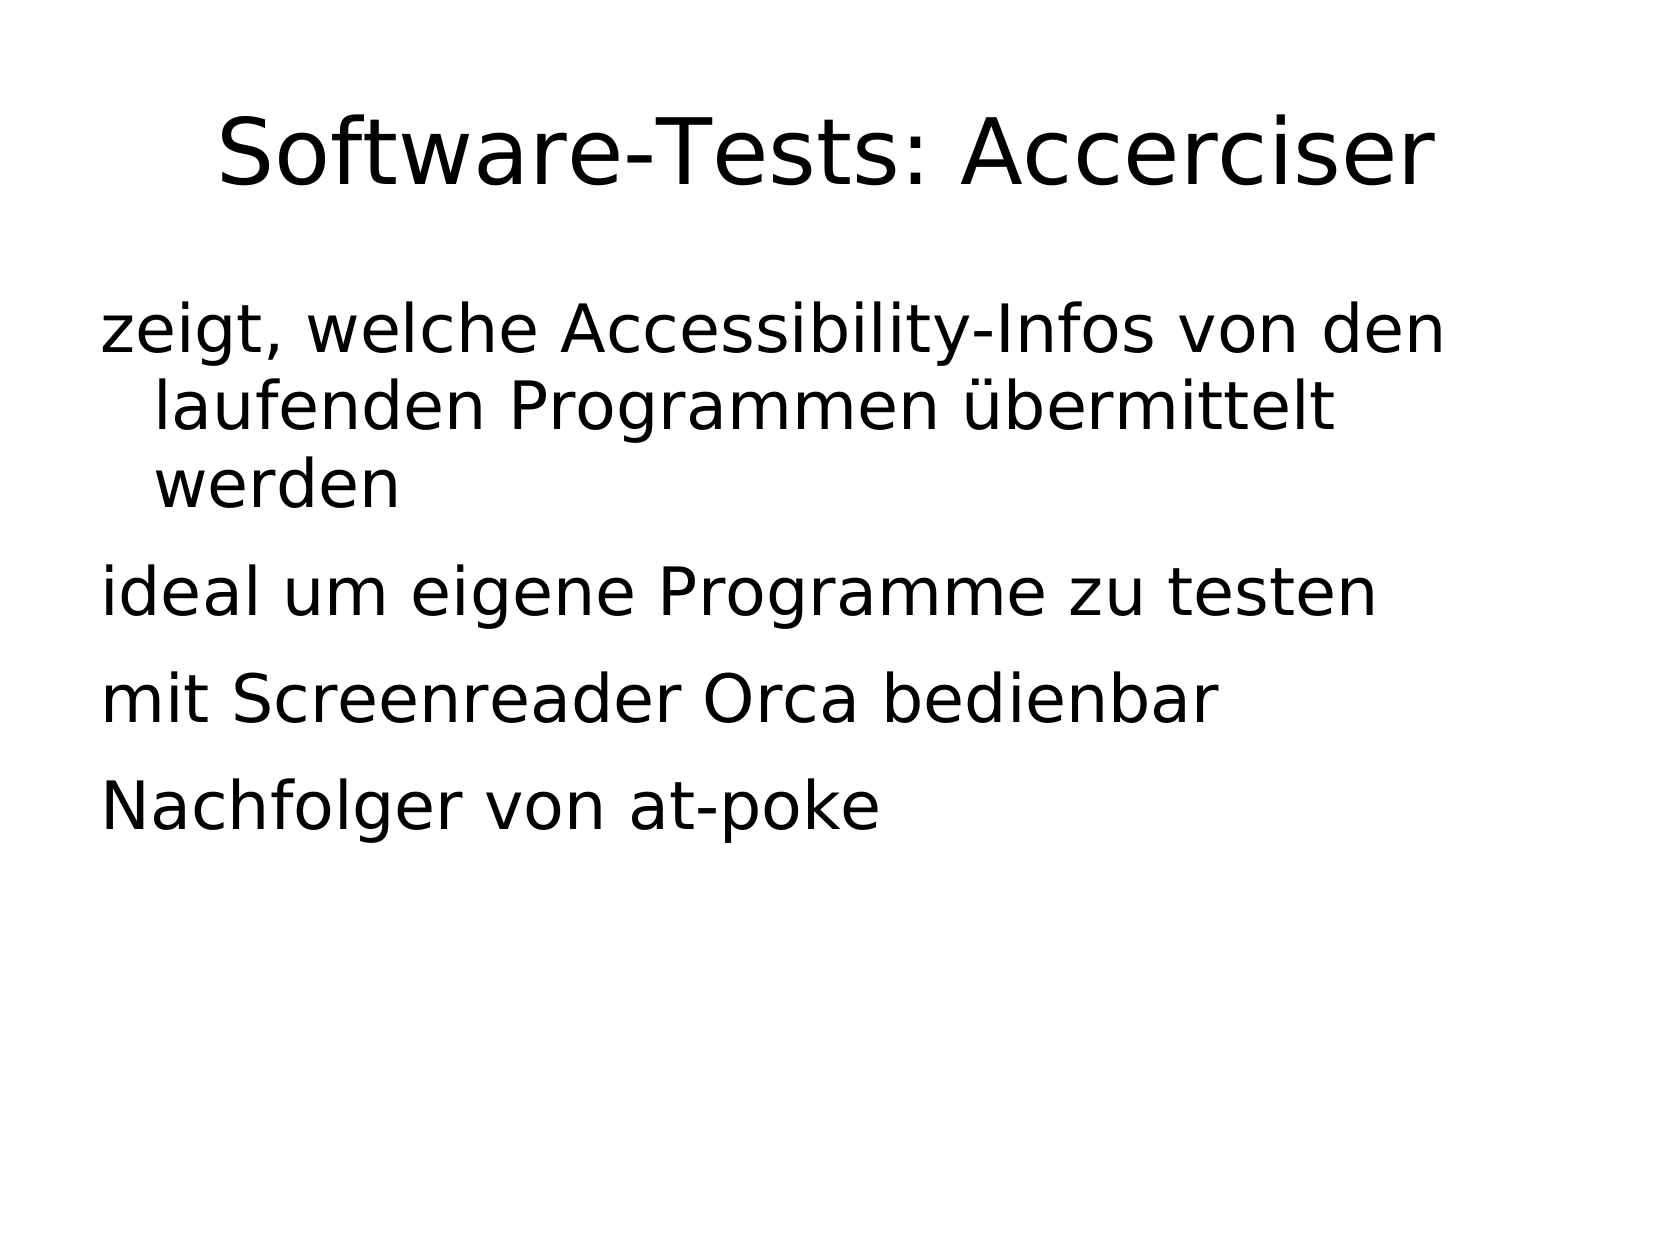

# Software-Tests: Accerciser
zeigt, welche Accessibility-Infos von den laufenden Programmen übermittelt werden
ideal um eigene Programme zu testen
mit Screenreader Orca bedienbar
Nachfolger von at-poke